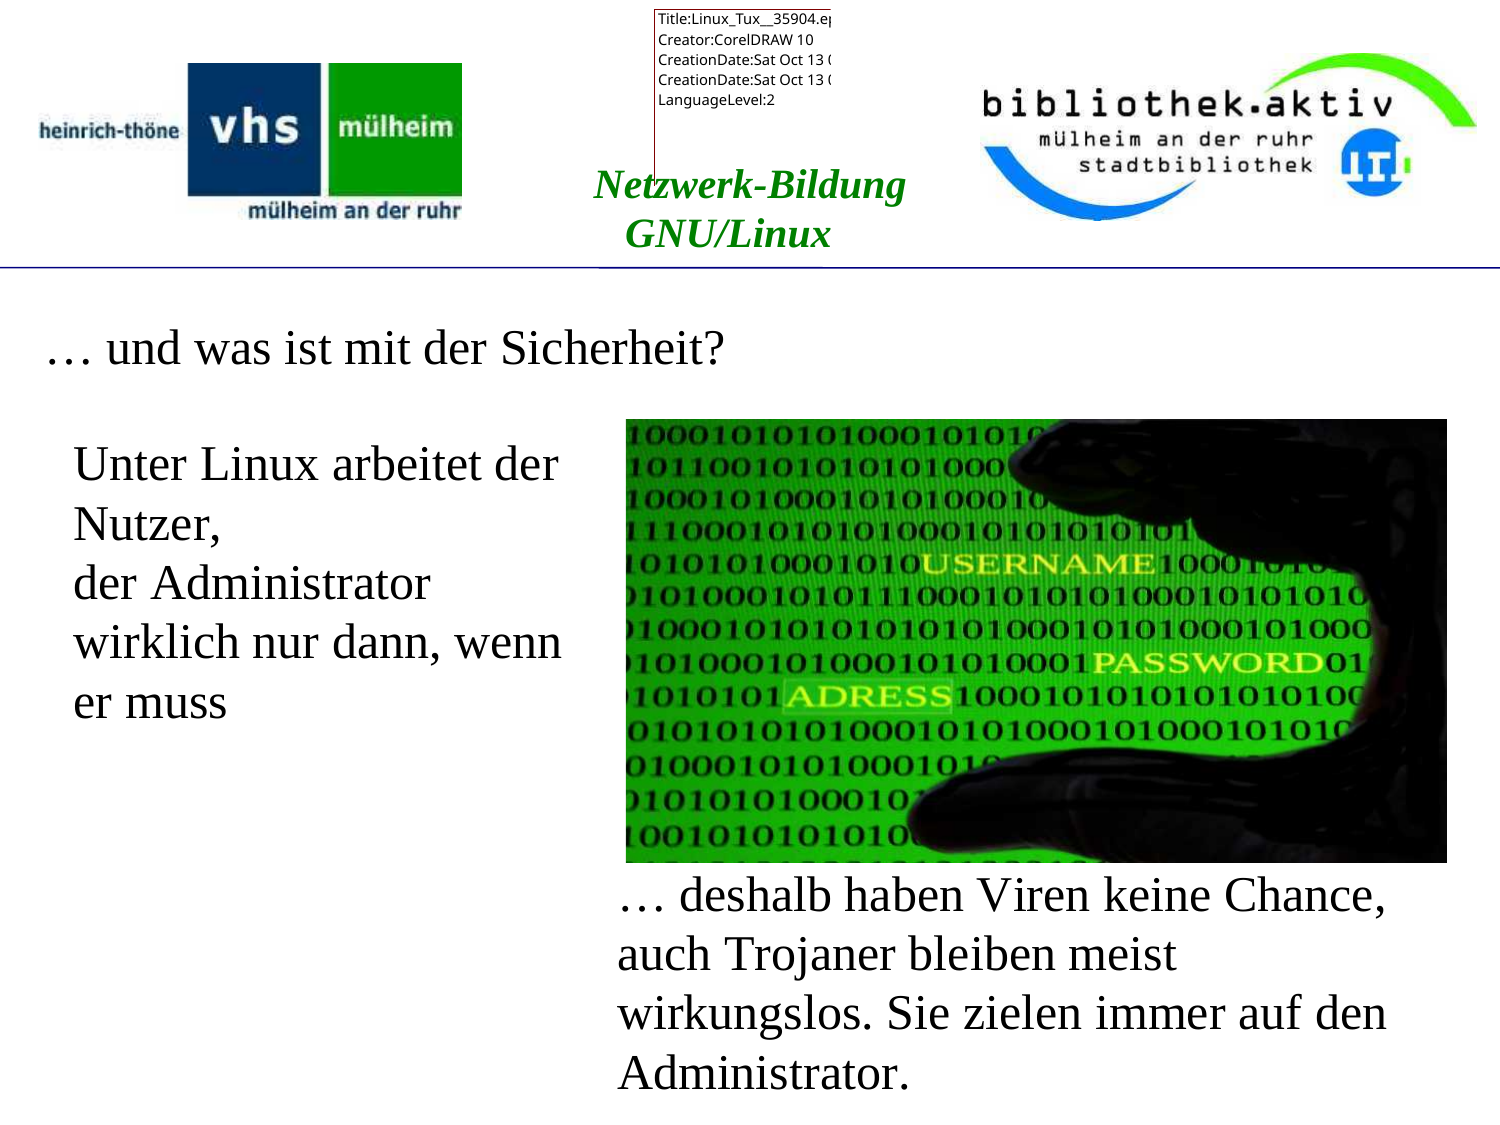

Netzwerk-Bildung
 GNU/Linux
… und was ist mit der Sicherheit?
Unter Linux arbeitet der Nutzer,
der Administrator wirklich nur dann, wenn er muss
… deshalb haben Viren keine Chance, auch Trojaner bleiben meist wirkungslos. Sie zielen immer auf den Administrator.